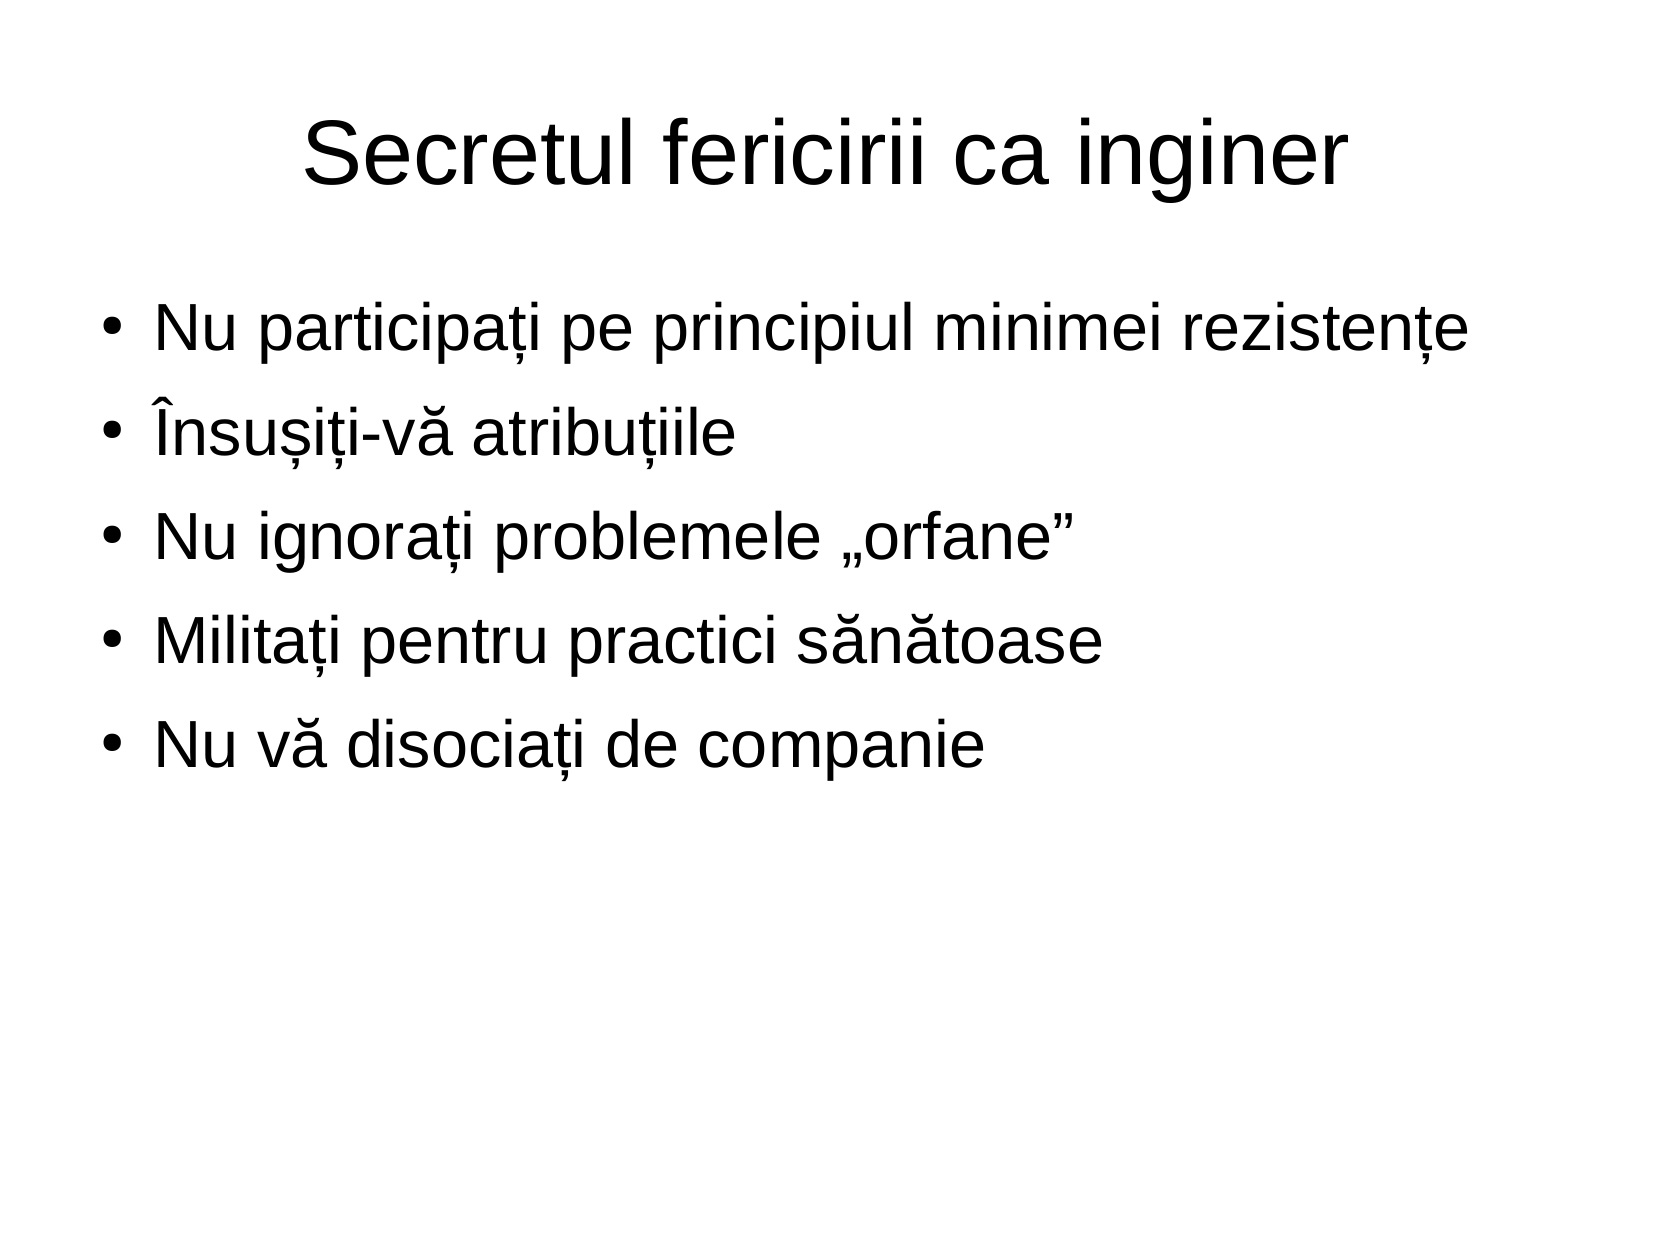

# Secretul fericirii ca inginer
Nu participați pe principiul minimei rezistențe
Însușiți-vă atribuțiile
Nu ignorați problemele „orfane”
Militați pentru practici sănătoase
Nu vă disociați de companie